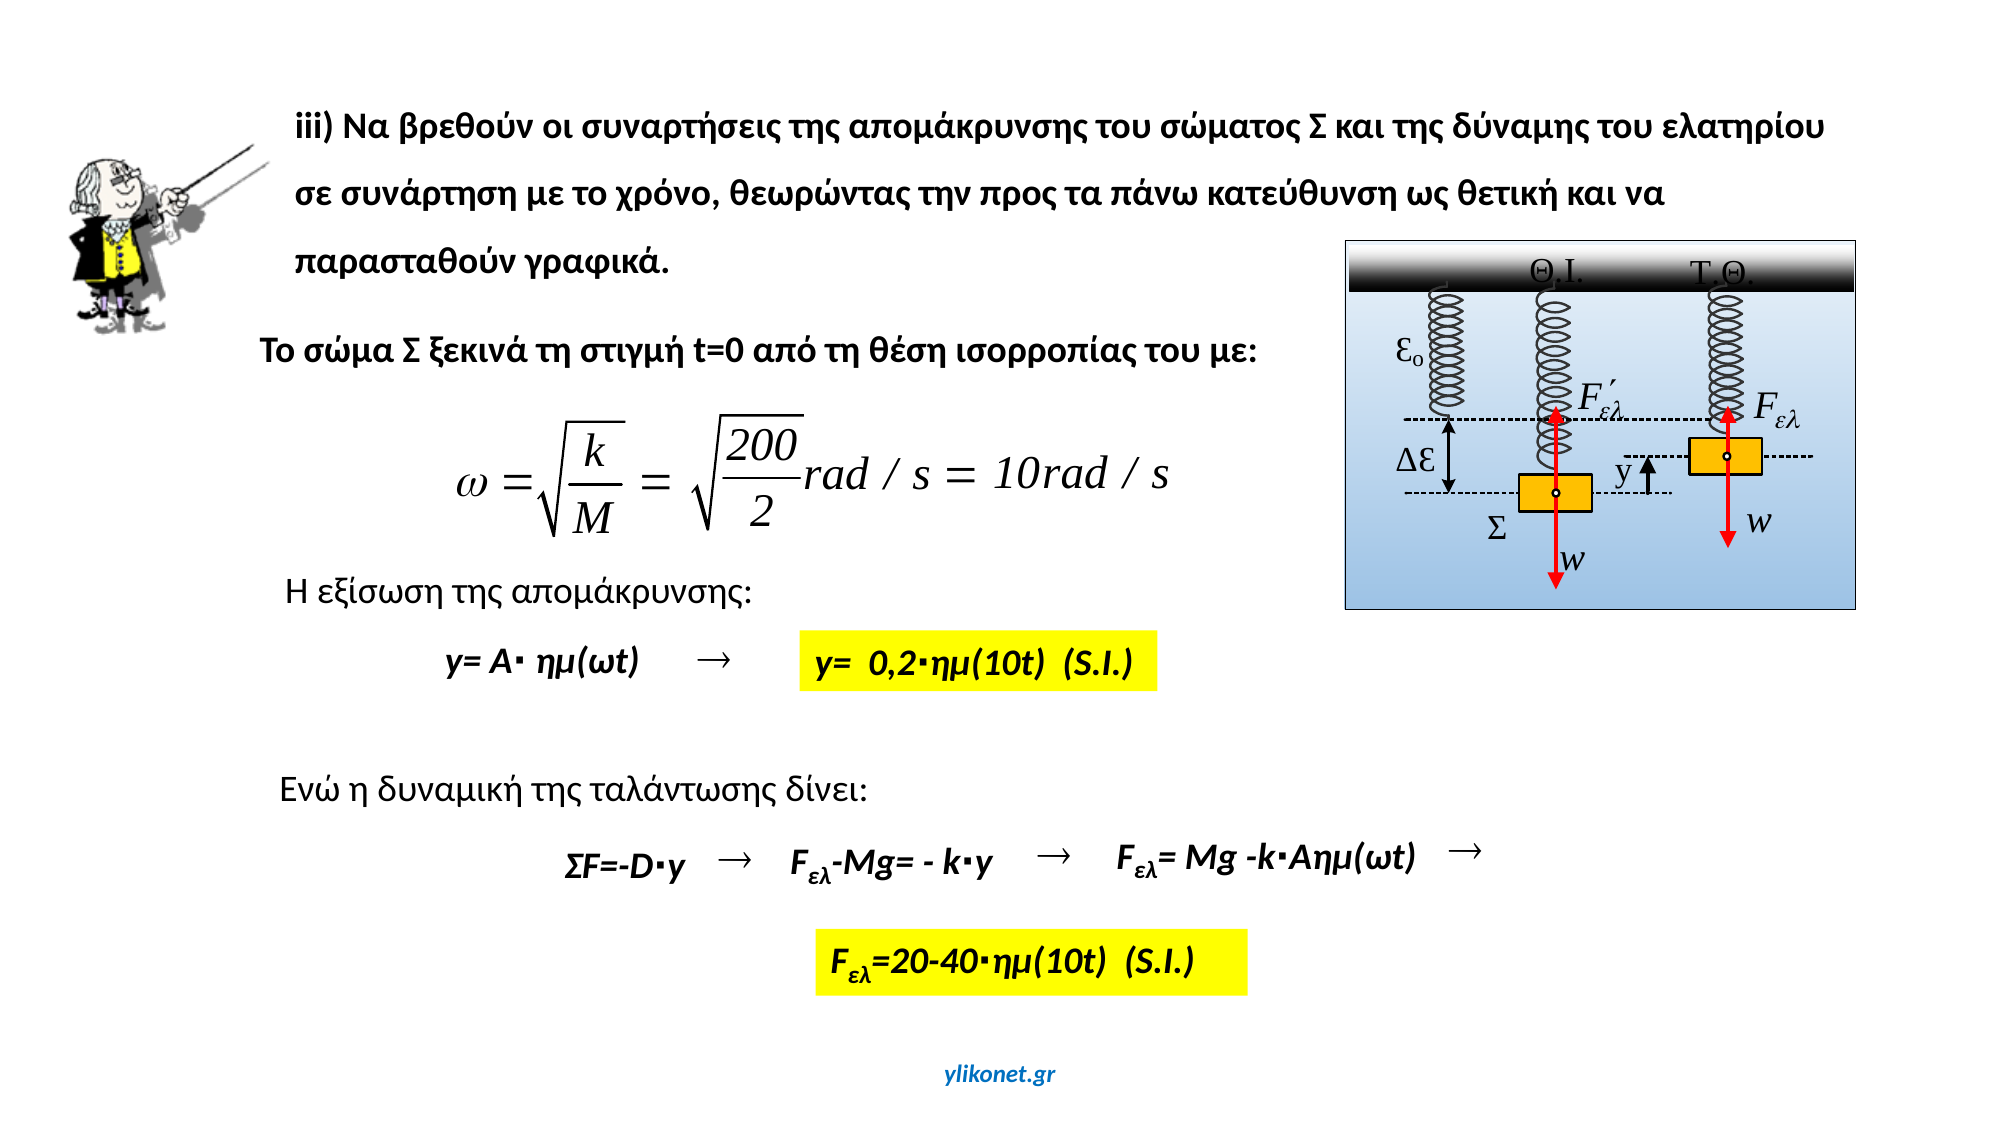

iii) Να βρεθούν οι συναρτήσεις της απομάκρυνσης του σώματος Σ και της δύναμης του ελατηρίου σε συνάρτηση με το χρόνο, θεωρώντας την προς τα πάνω κατεύθυνση ως θετική και να παρασταθούν γραφικά.
Το σώμα Σ ξεκινά τη στιγμή t=0 από τη θέση ισορροπίας του με:
Η εξίσωση της απομάκρυνσης:
y= Α∙ ημ(ωt)
y= 0,2∙ημ(10t) (S.Ι.)
Ενώ η δυναμική της ταλάντωσης δίνει:
Fελ= Μg -k∙Αημ(ωt)
 Fελ-Μg= - k∙y
ΣF=-D∙y
Fελ=20-40∙ημ(10t) (S.Ι.)
ylikonet.gr